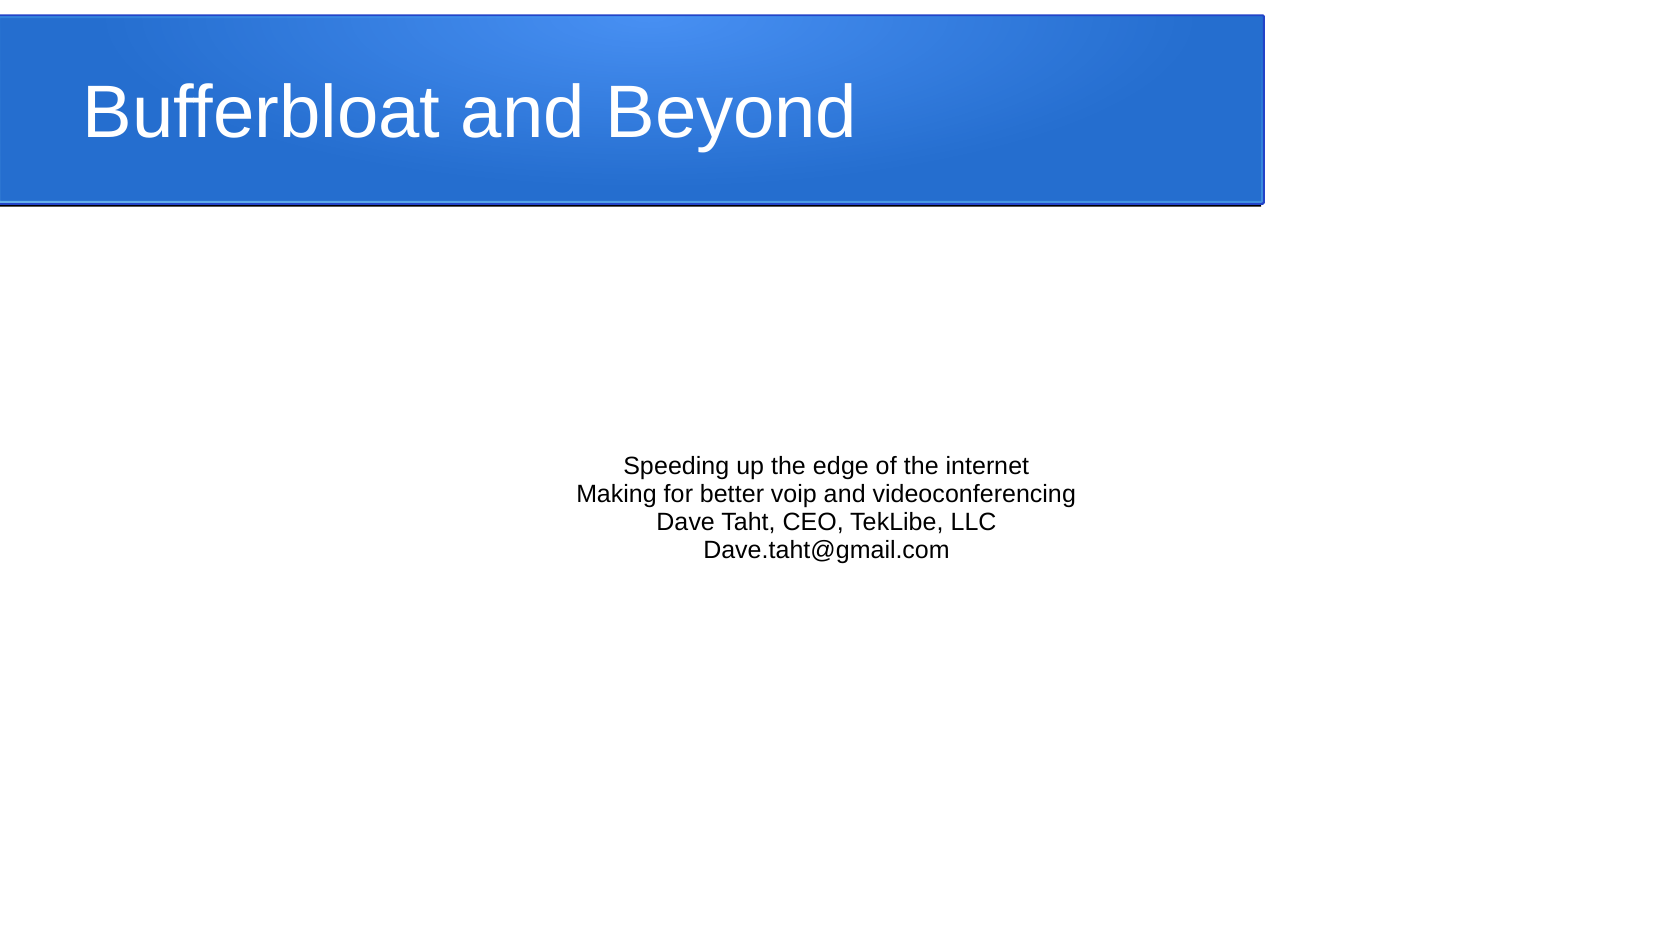

# Bufferbloat and Beyond
Speeding up the edge of the internet
Making for better voip and videoconferencing
Dave Taht, CEO, TekLibe, LLC
Dave.taht@gmail.com